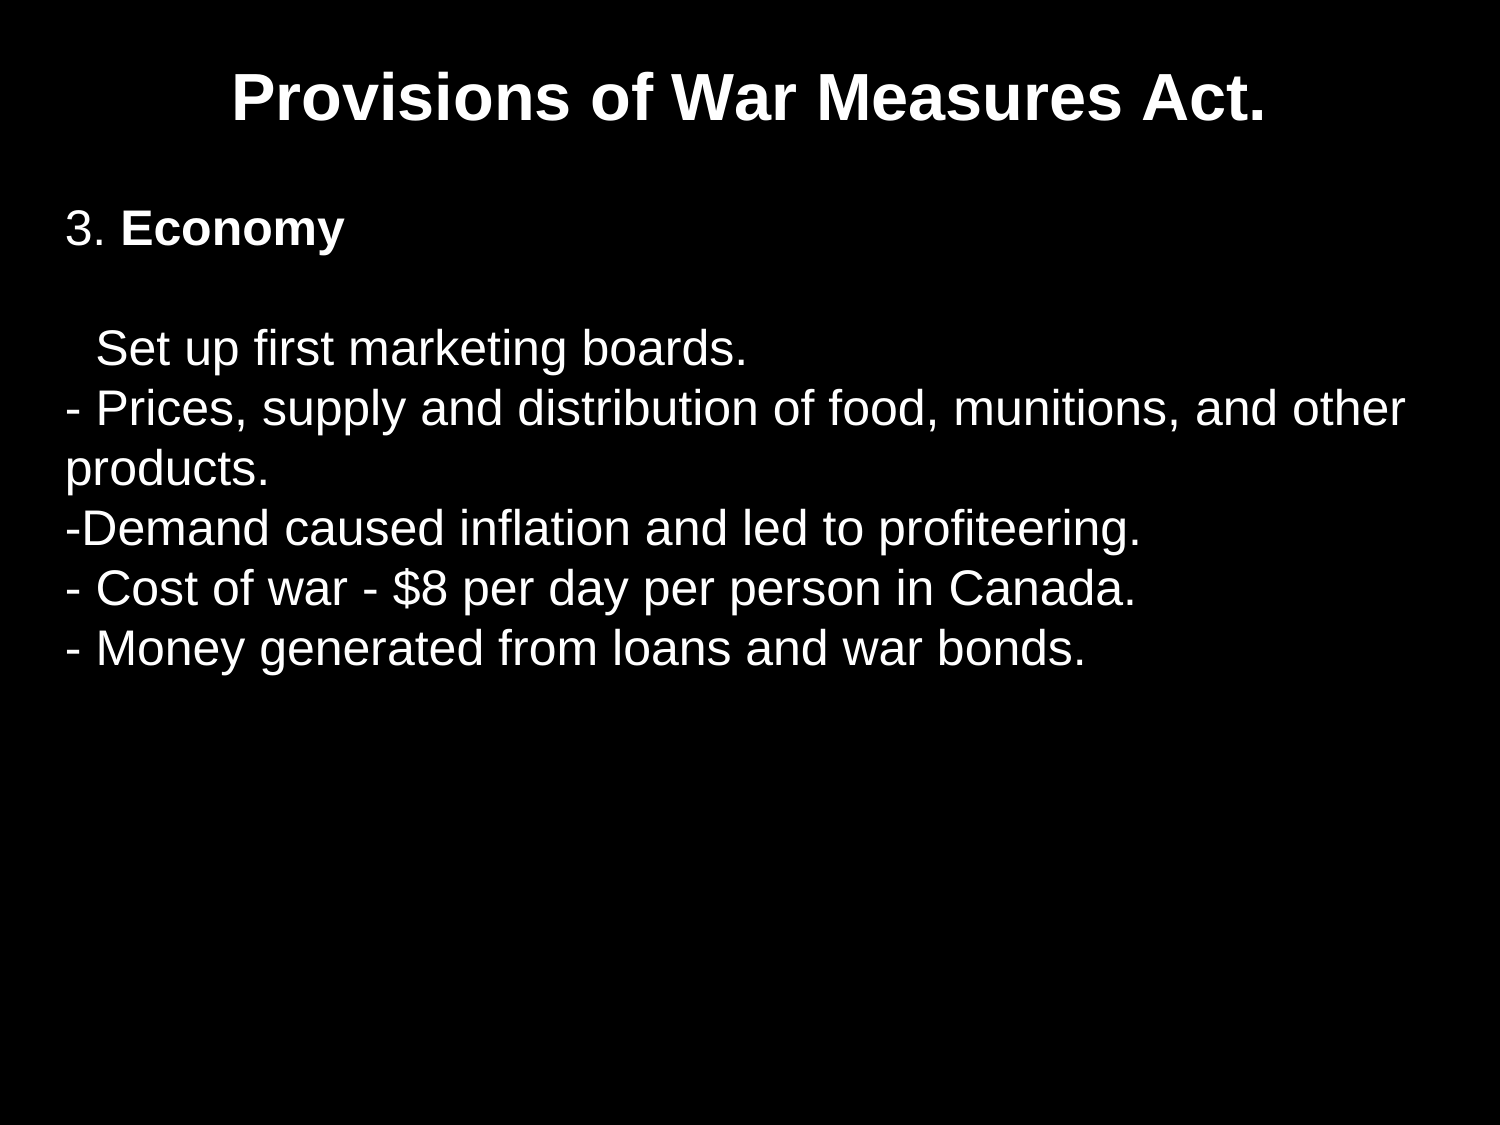

Provisions of War Measures Act.
3. Economy
- Set up first marketing boards.
- Prices, supply and distribution of food, munitions, and other products.
-Demand caused inflation and led to profiteering.
- Cost of war - $8 per day per person in Canada.
- Money generated from loans and war bonds.